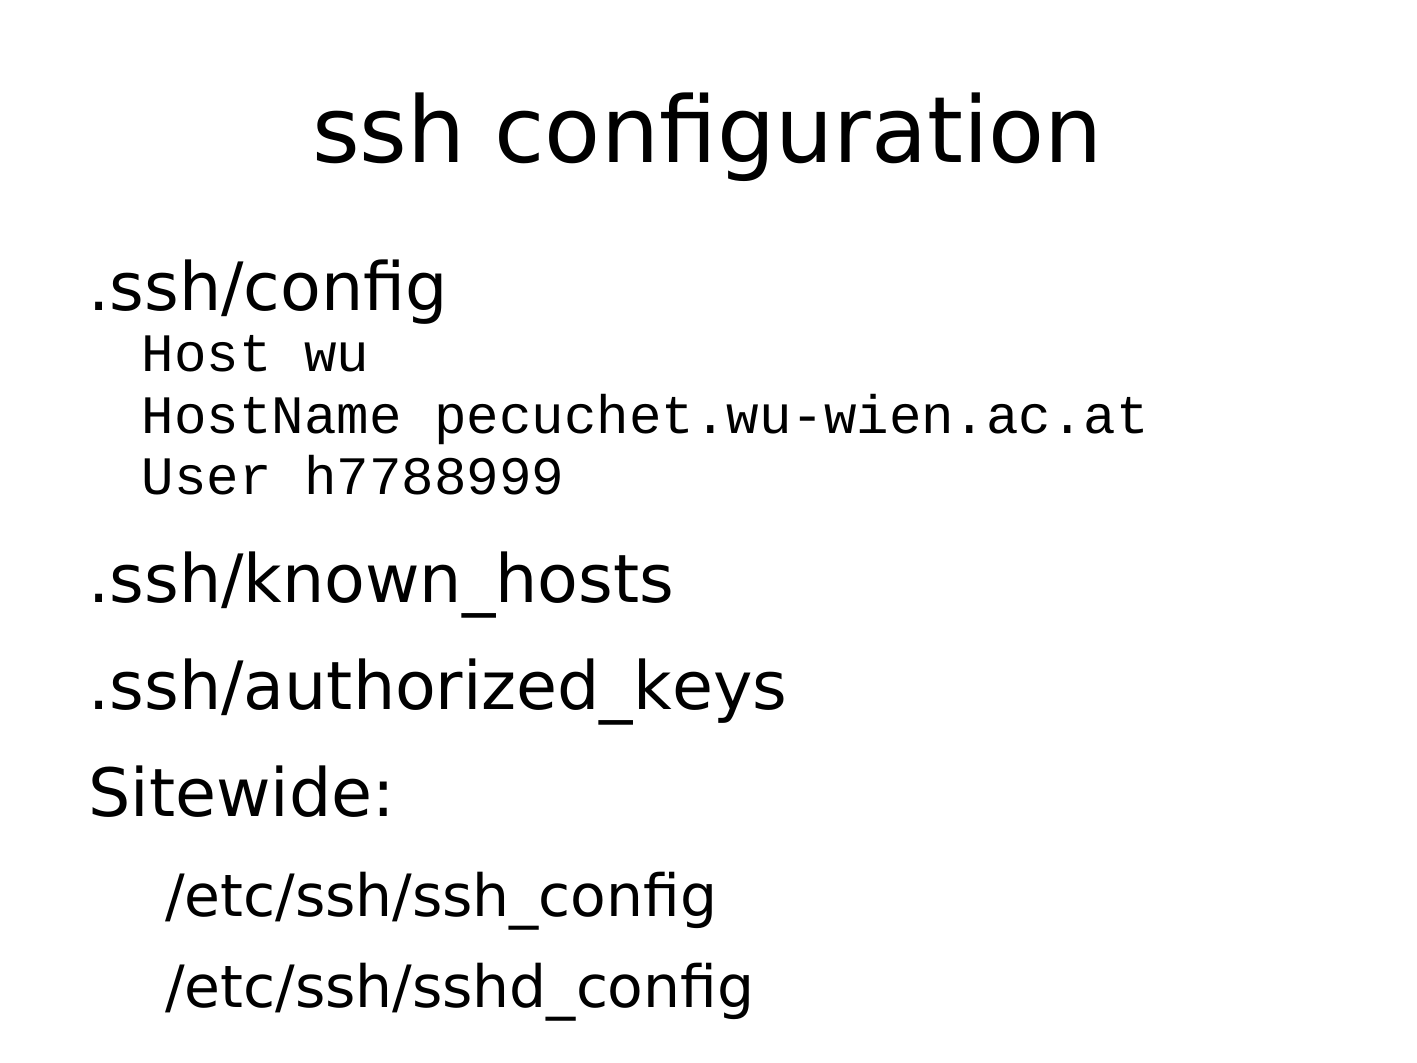

# ssh configuration
.ssh/config
Host wu
HostName pecuchet.wu-wien.ac.at
User h7788999
.ssh/known_hosts
.ssh/authorized_keys
Sitewide:
/etc/ssh/ssh_config
/etc/ssh/sshd_config